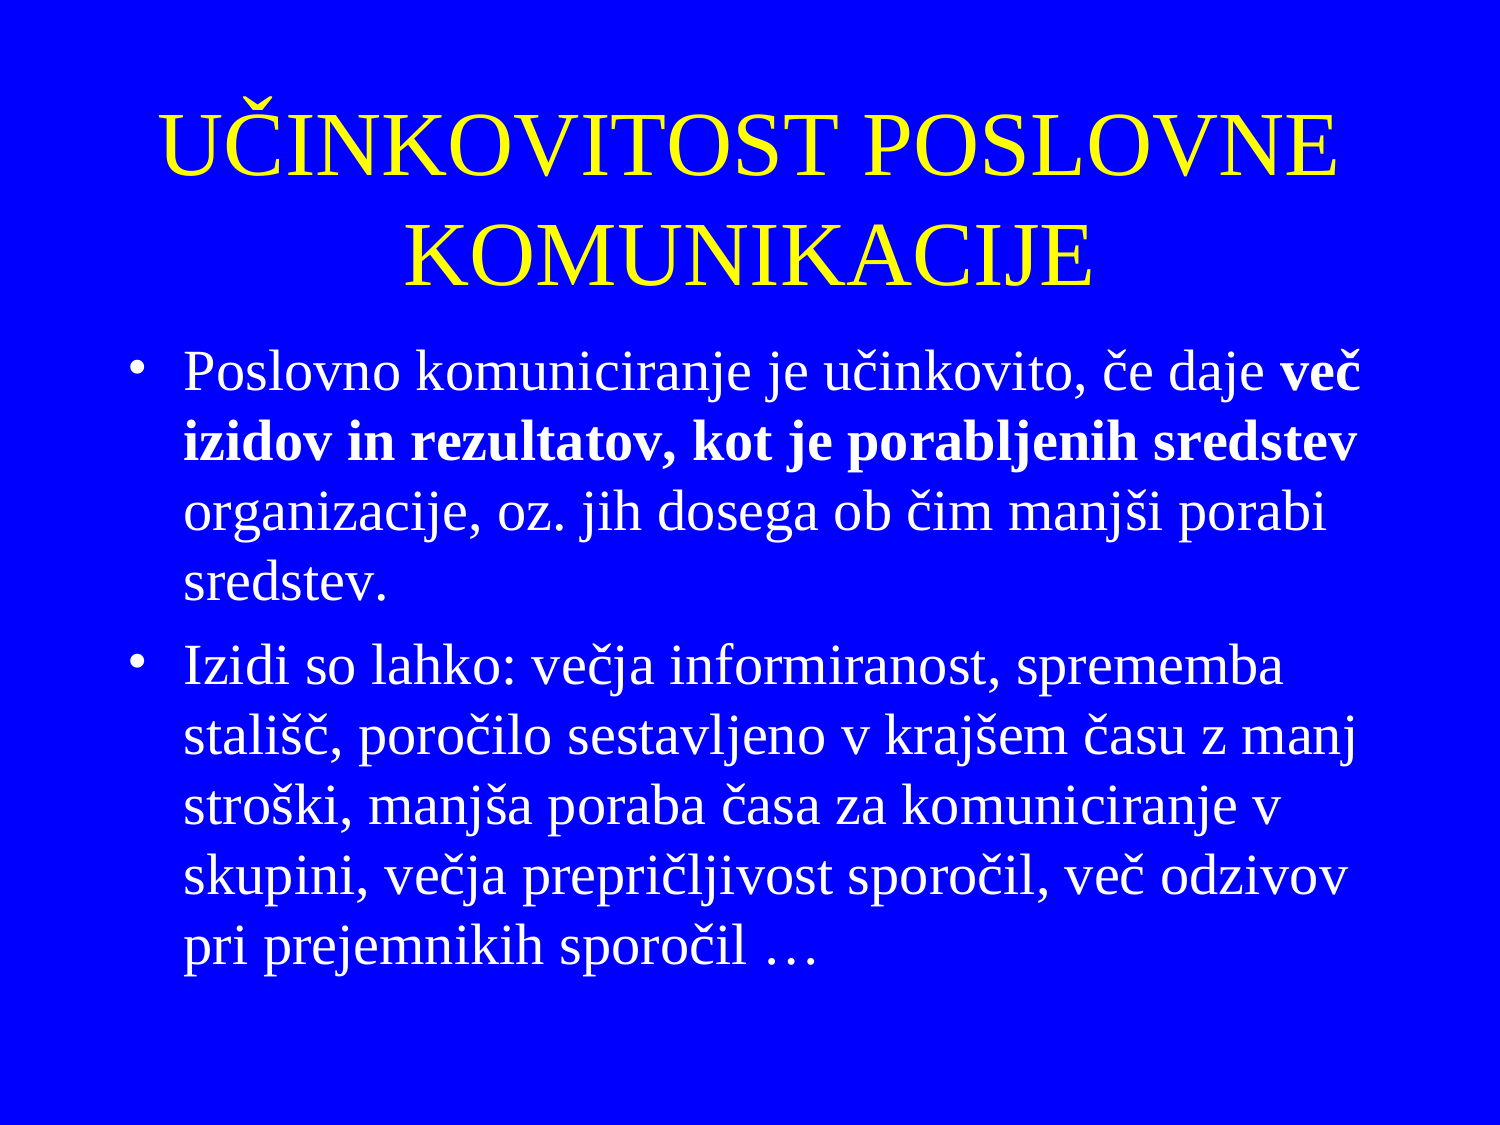

# UČINKOVITOST POSLOVNE KOMUNIKACIJE
Poslovno komuniciranje je učinkovito, če daje več izidov in rezultatov, kot je porabljenih sredstev organizacije, oz. jih dosega ob čim manjši porabi sredstev.
Izidi so lahko: večja informiranost, sprememba stališč, poročilo sestavljeno v krajšem času z manj stroški, manjša poraba časa za komuniciranje v skupini, večja prepričljivost sporočil, več odzivov pri prejemnikih sporočil …